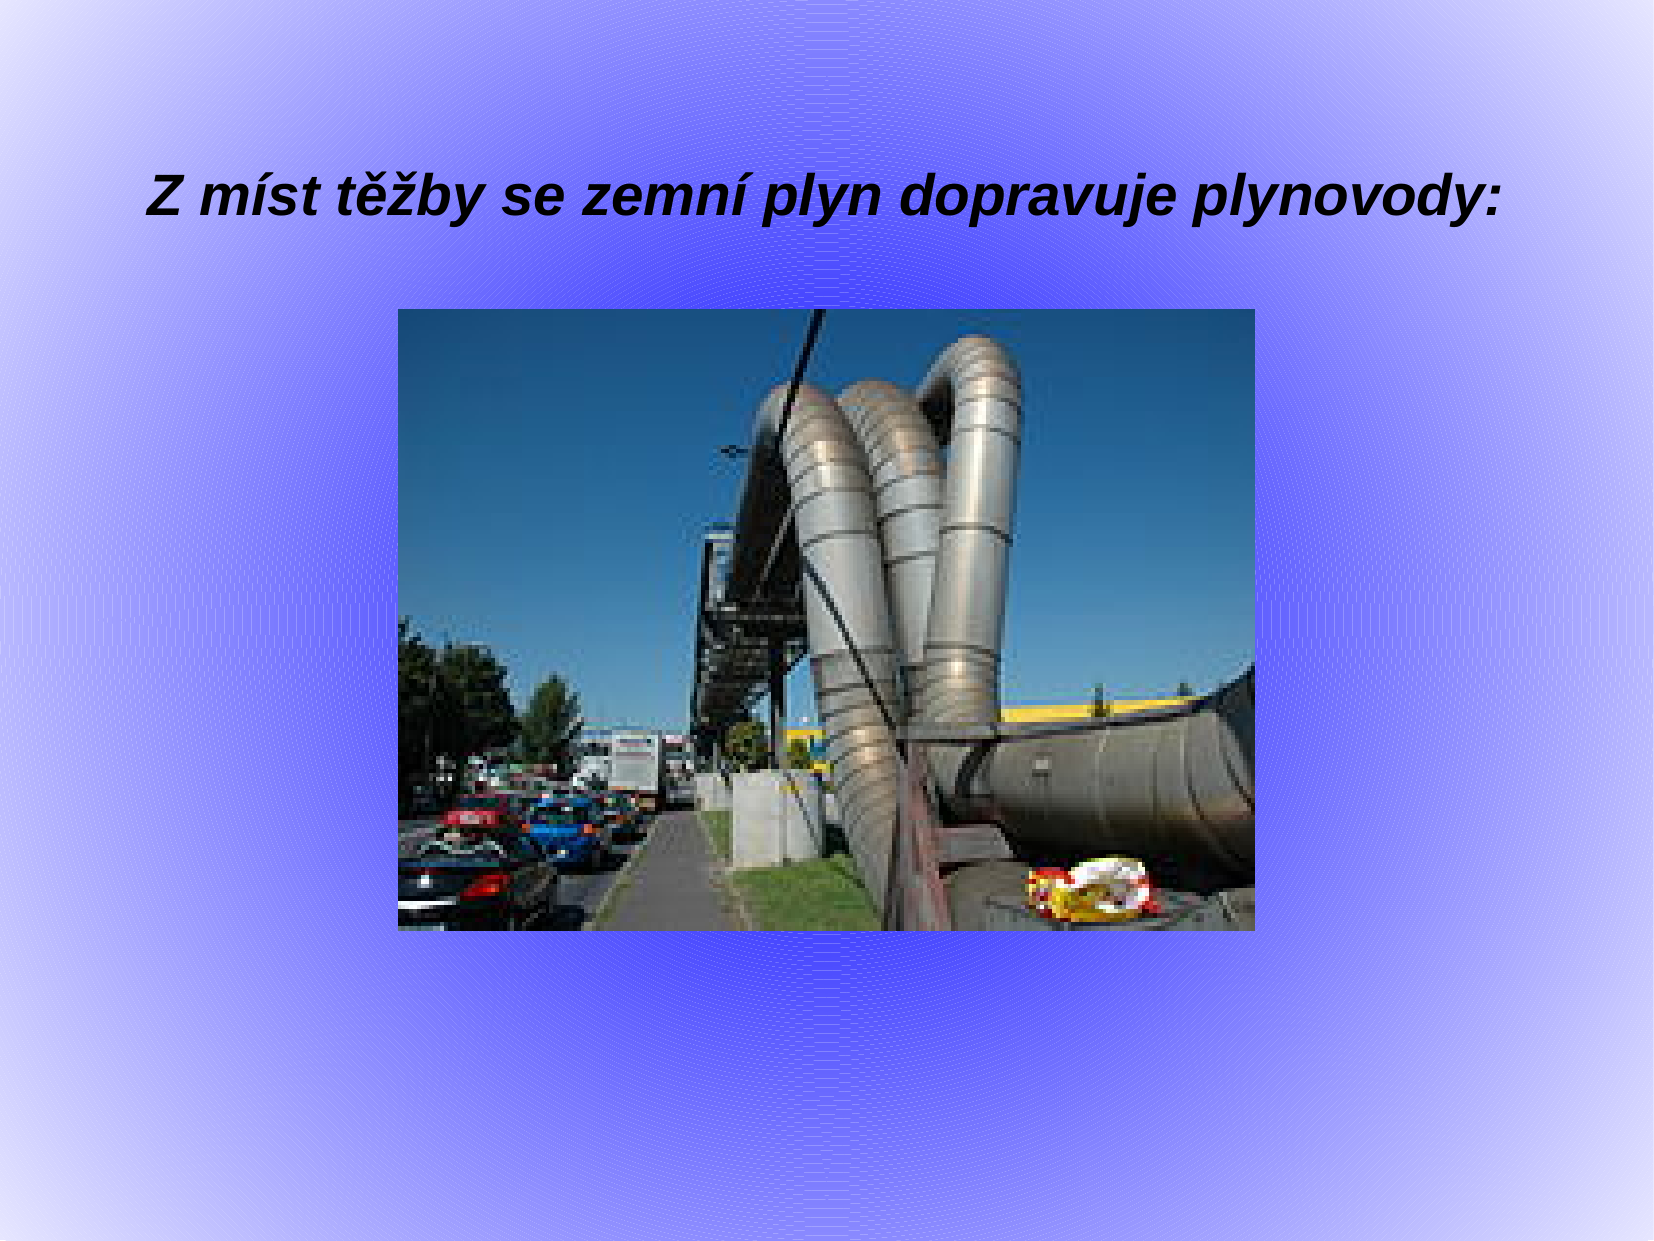

# Z míst těžby se zemní plyn dopravuje plynovody: